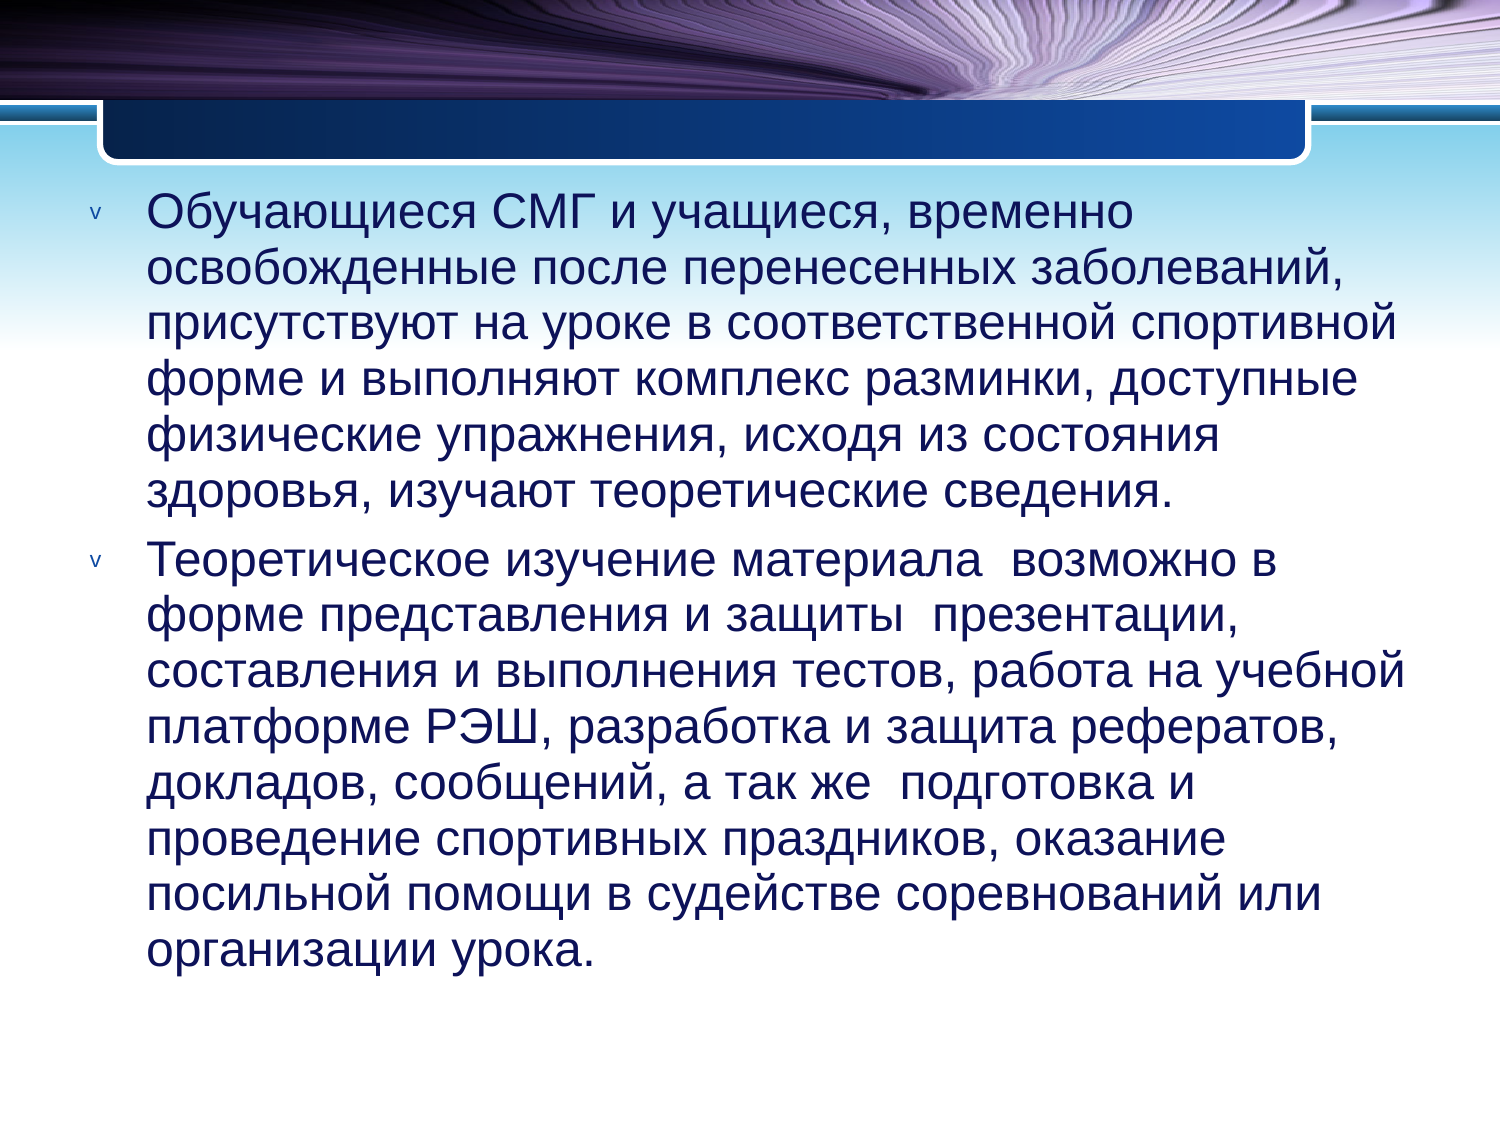

# Обучающиеся СМГ и учащиеся, временно освобожденные после перенесенных заболеваний, присутствуют на уроке в соответственной спортивной форме и выполняют комплекс разминки, доступные физические упражнения, исходя из состояния здоровья, изучают теоретические сведения.
Теоретическое изучение материала возможно в форме представления и защиты презентации, составления и выполнения тестов, работа на учебной платформе РЭШ, разработка и защита рефератов, докладов, сообщений, а так же подготовка и проведение спортивных праздников, оказание посильной помощи в судействе соревнований или организации урока.